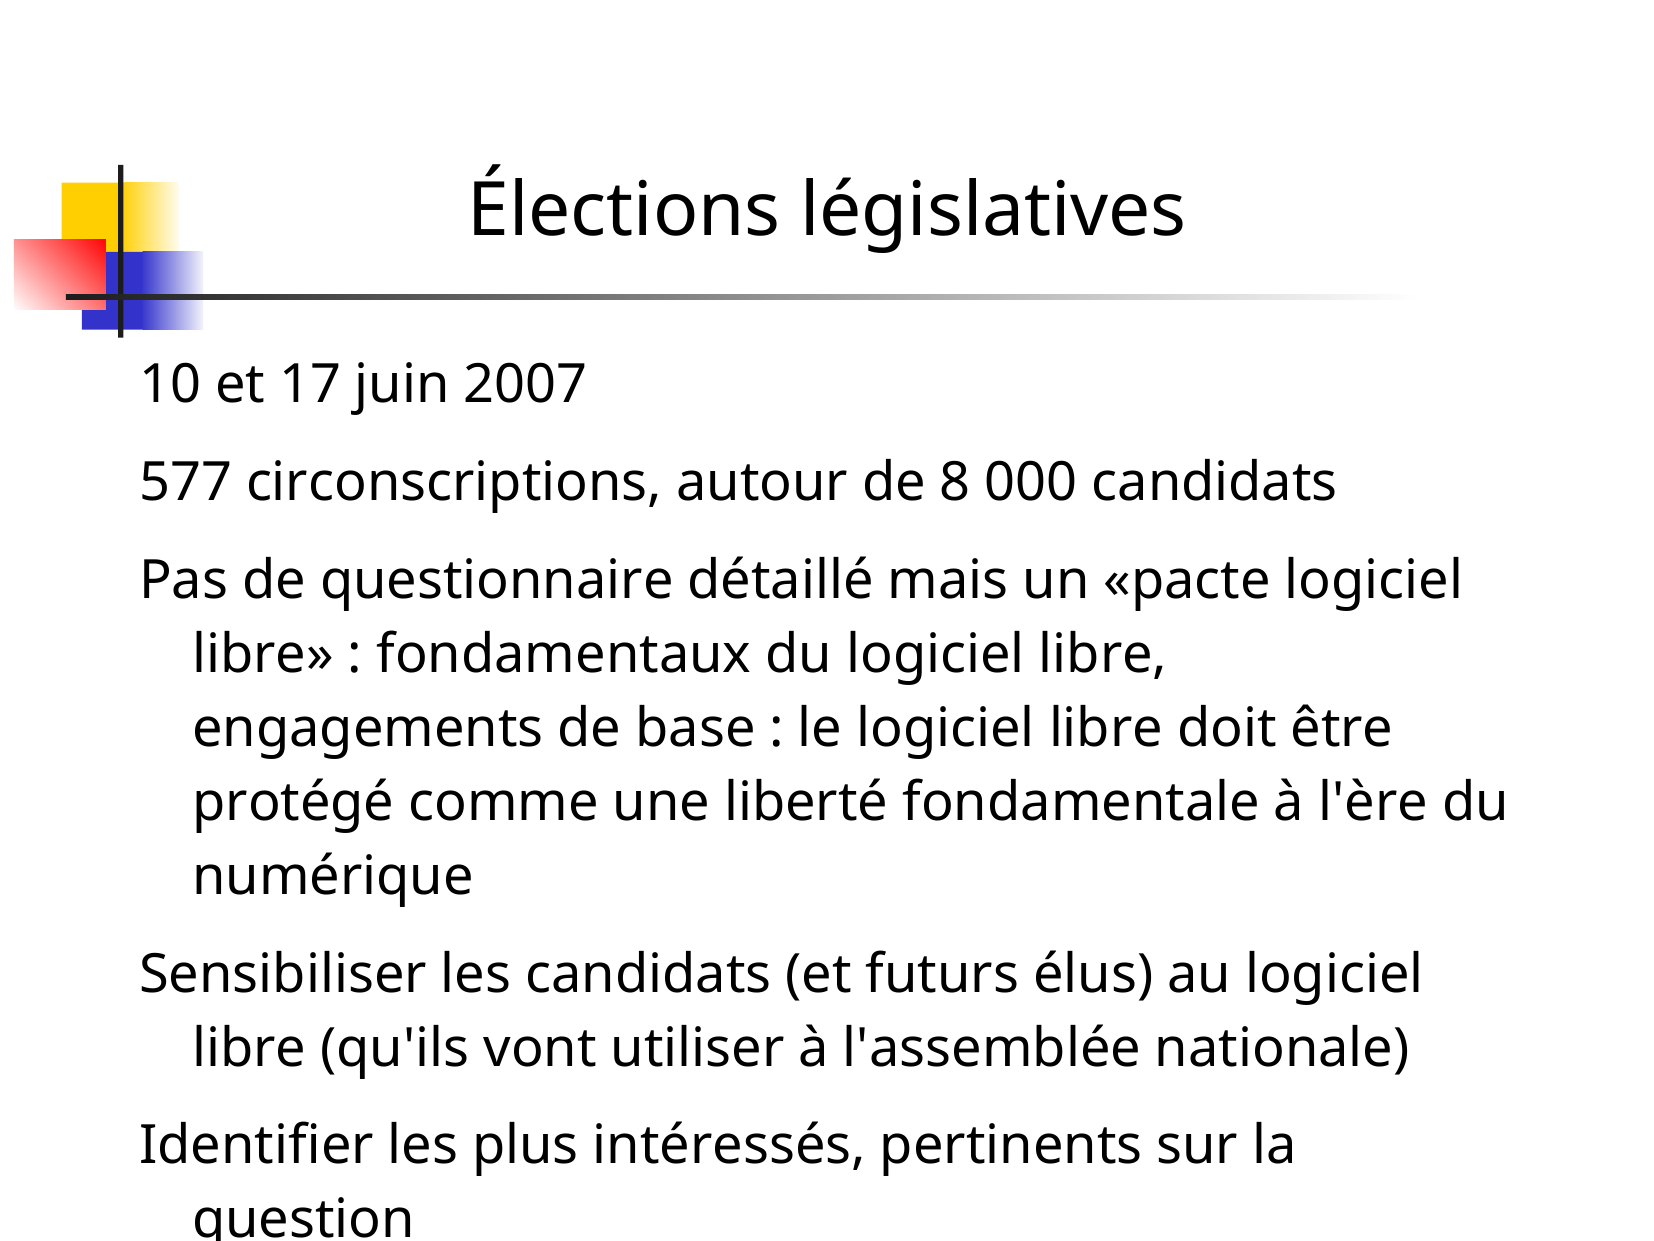

# Élections législatives
10 et 17 juin 2007
577 circonscriptions, autour de 8 000 candidats
Pas de questionnaire détaillé mais un «pacte logiciel libre» : fondamentaux du logiciel libre, engagements de base : le logiciel libre doit être protégé comme une liberté fondamentale à l'ère du numérique
Sensibiliser les candidats (et futurs élus) au logiciel libre (qu'ils vont utiliser à l'assemblée nationale)
Identifier les plus intéressés, pertinents sur la question